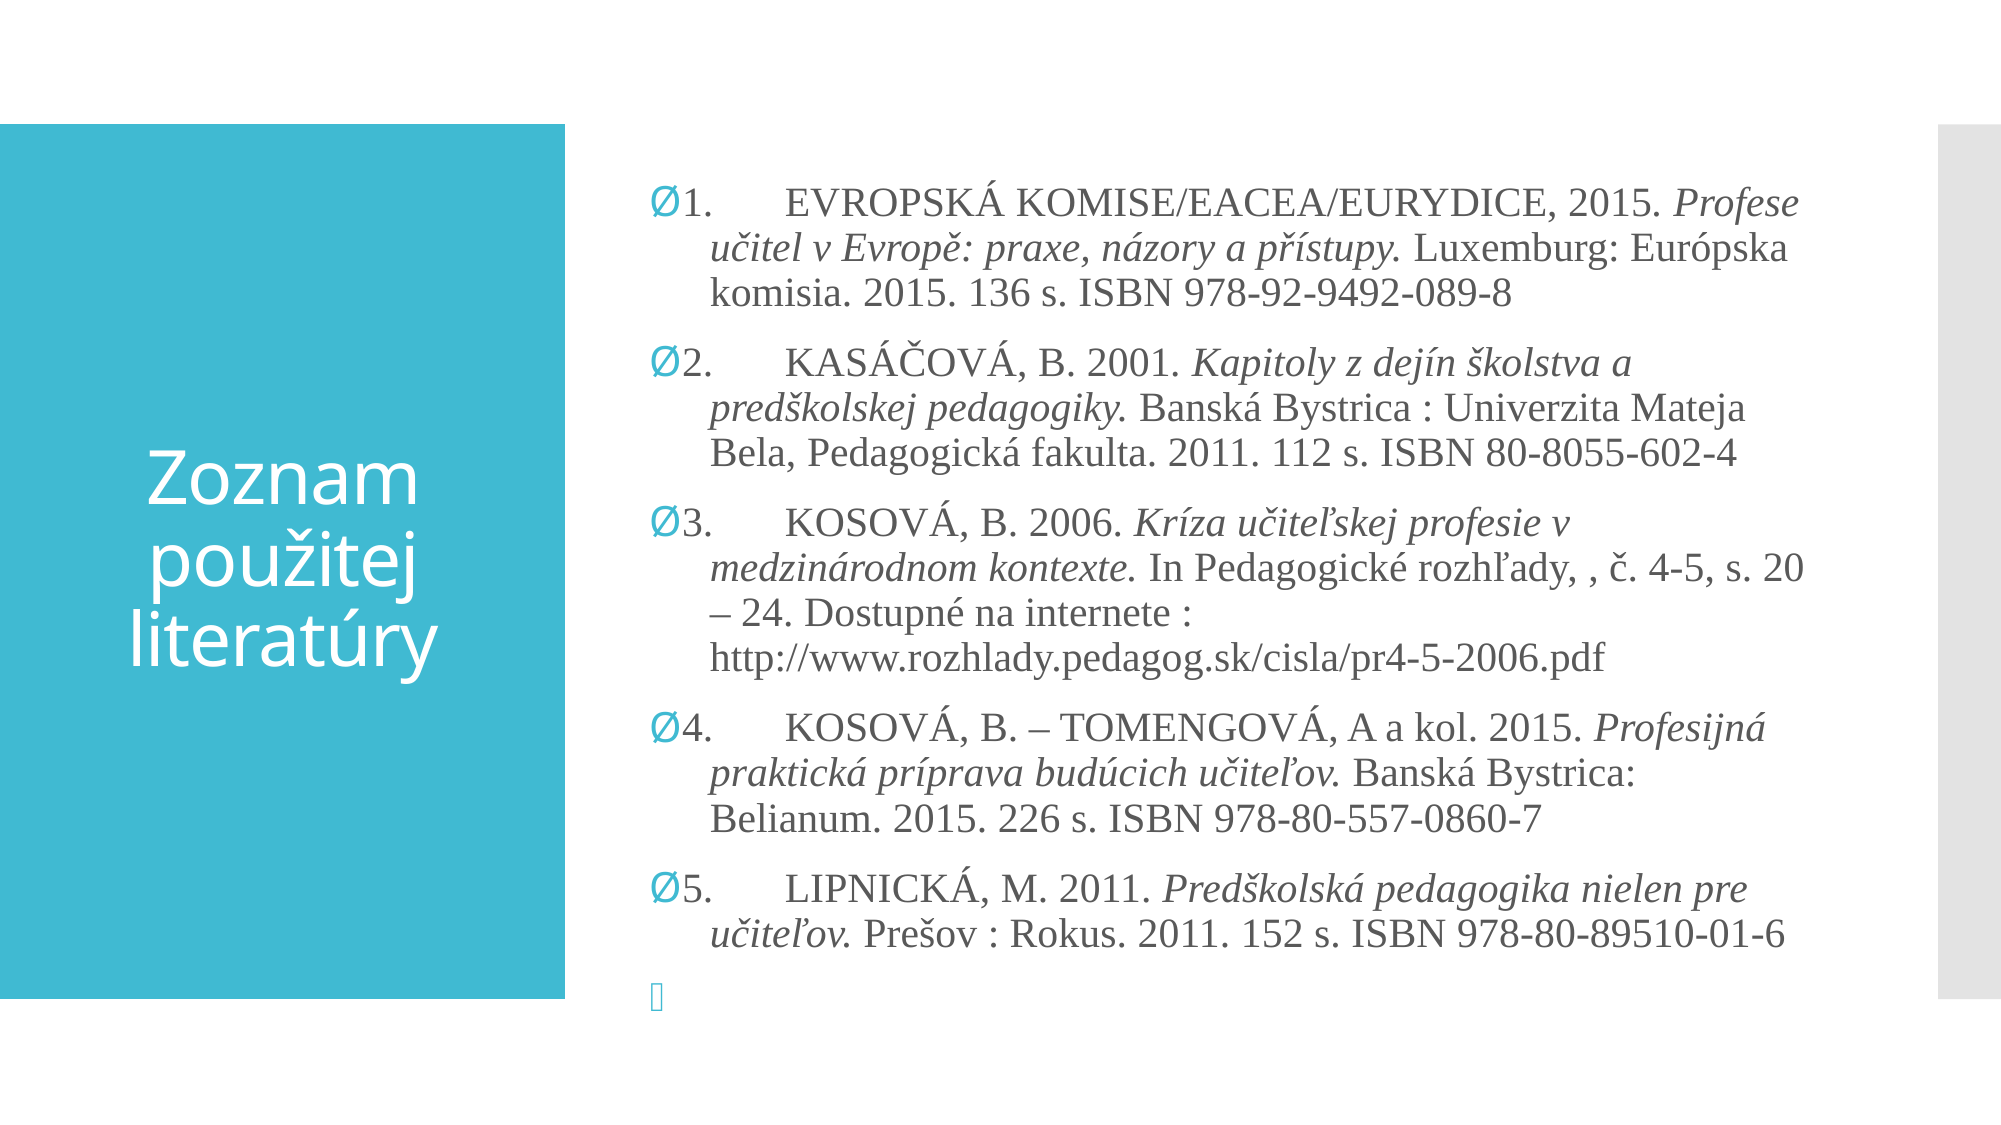

1.	EVROPSKÁ KOMISE/EACEA/EURYDICE, 2015. Profese učitel v Evropě: praxe, názory a přístupy. Luxemburg: Európska komisia. 2015. 136 s. ISBN 978-92-9492-089-8
2.	KASÁČOVÁ, B. 2001. Kapitoly z dejín školstva a predškolskej pedagogiky. Banská Bystrica : Univerzita Mateja Bela, Pedagogická fakulta. 2011. 112 s. ISBN 80-8055-602-4
3.	KOSOVÁ, B. 2006. Kríza učiteľskej profesie v medzinárodnom kontexte. In Pedagogické rozhľady, , č. 4-5, s. 20 – 24. Dostupné na internete : http://www.rozhlady.pedagog.sk/cisla/pr4-5-2006.pdf
4.	KOSOVÁ, B. – TOMENGOVÁ, A a kol. 2015. Profesijná praktická príprava budúcich učiteľov. Banská Bystrica: Belianum. 2015. 226 s. ISBN 978-80-557-0860-7
5.	LIPNICKÁ, M. 2011. Predškolská pedagogika nielen pre učiteľov. Prešov : Rokus. 2011. 152 s. ISBN 978-80-89510-01-6
# Zoznam použitej literatúry